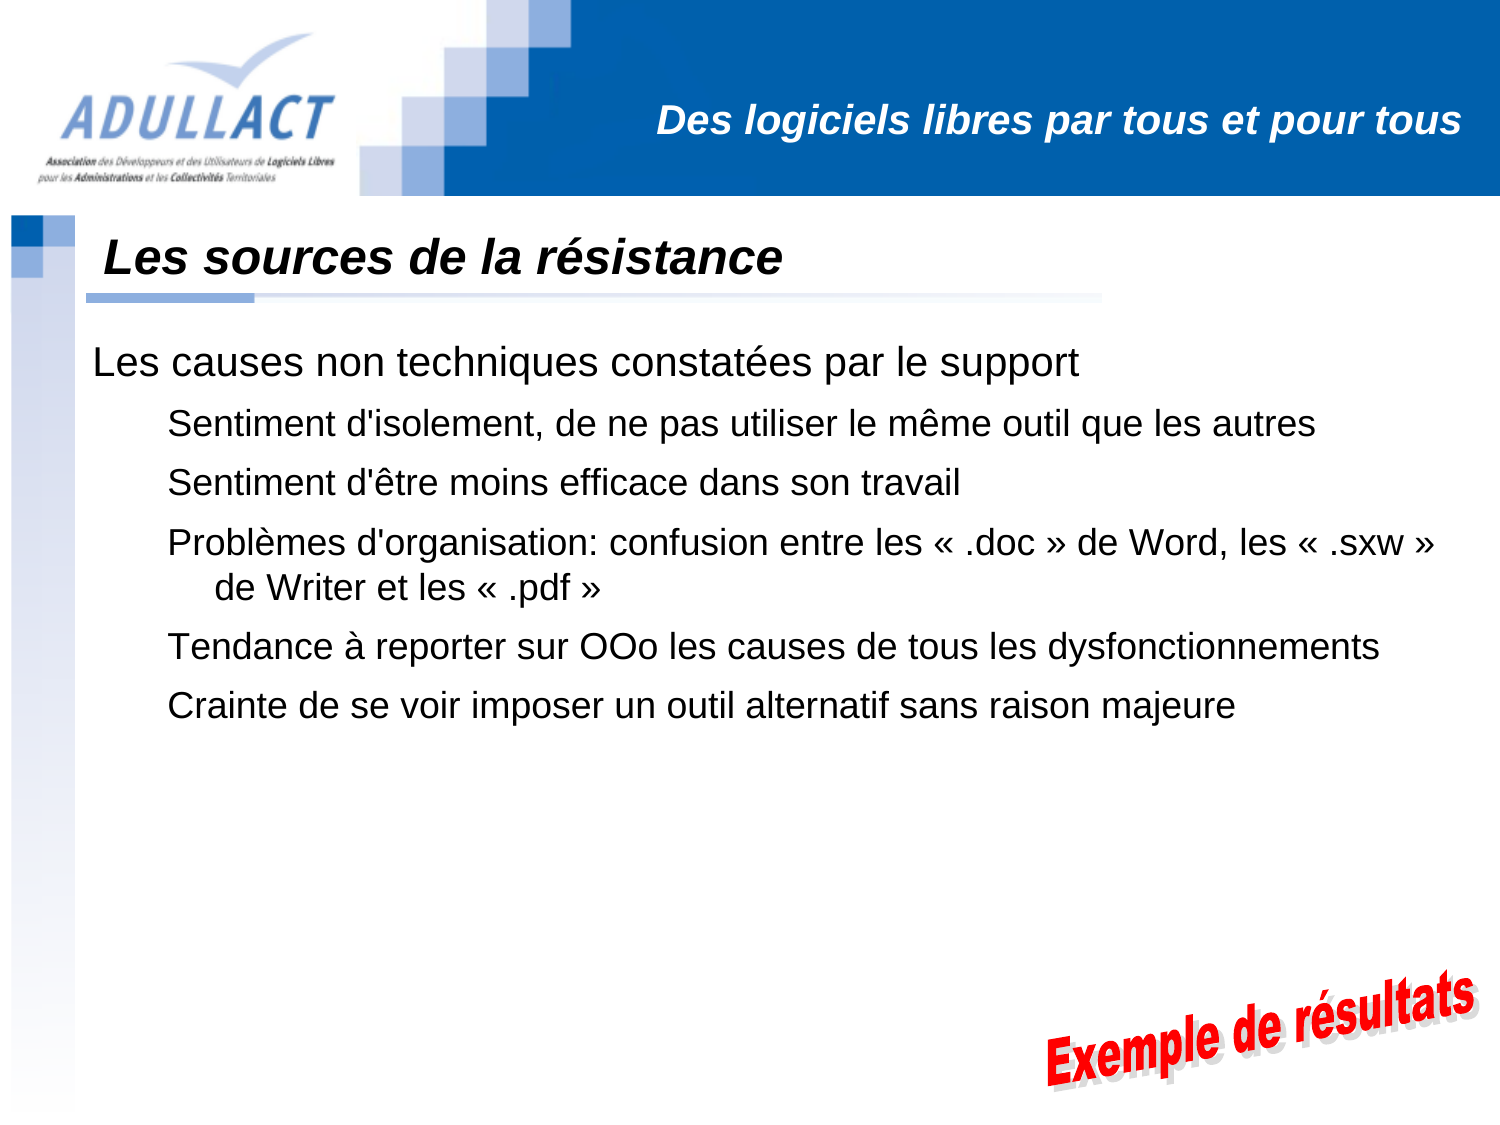

Les sources de la résistance
# Les causes non techniques constatées par le support
Sentiment d'isolement, de ne pas utiliser le même outil que les autres
Sentiment d'être moins efficace dans son travail
Problèmes d'organisation: confusion entre les « .doc » de Word, les « .sxw » de Writer et les « .pdf »
Tendance à reporter sur OOo les causes de tous les dysfonctionnements
Crainte de se voir imposer un outil alternatif sans raison majeure